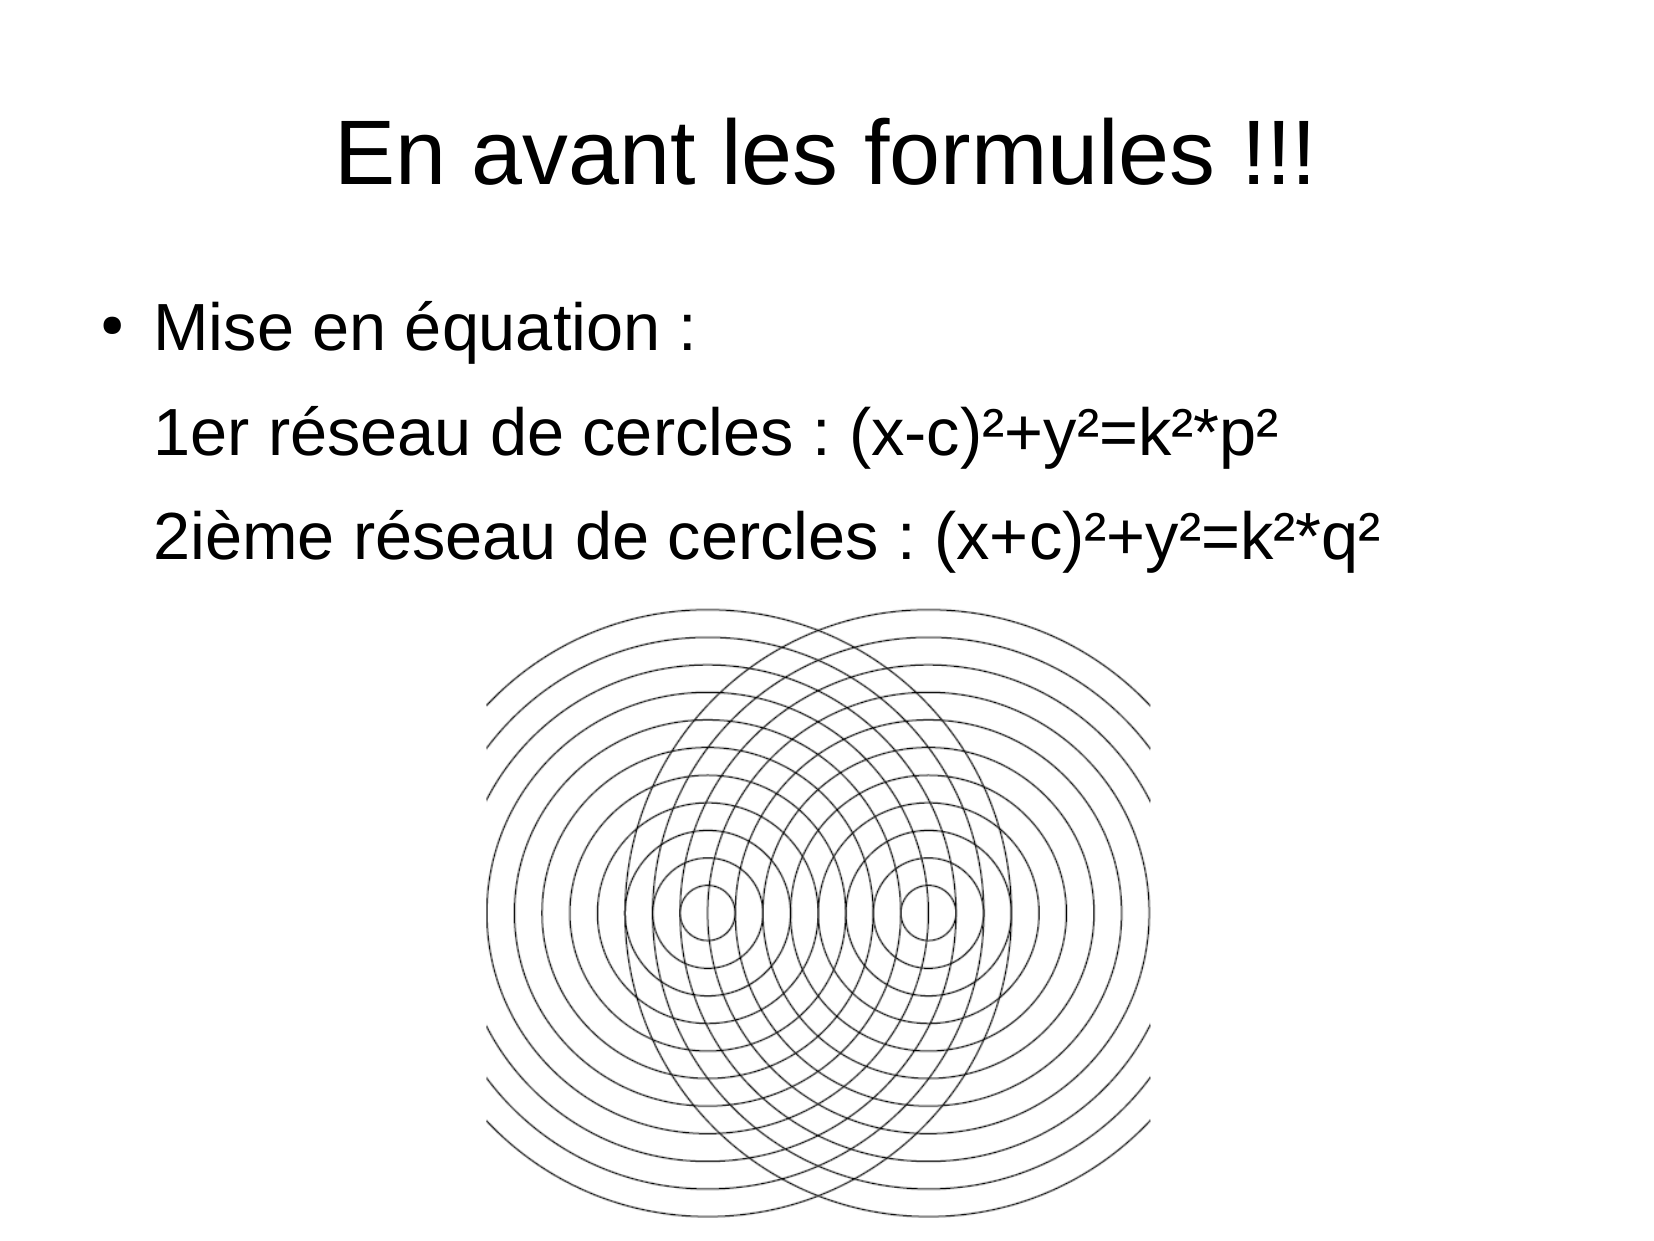

# En avant les formules !!!
Mise en équation :
1er réseau de cercles : (x-c)²+y²=k²*p²
2ième réseau de cercles : (x+c)²+y²=k²*q²